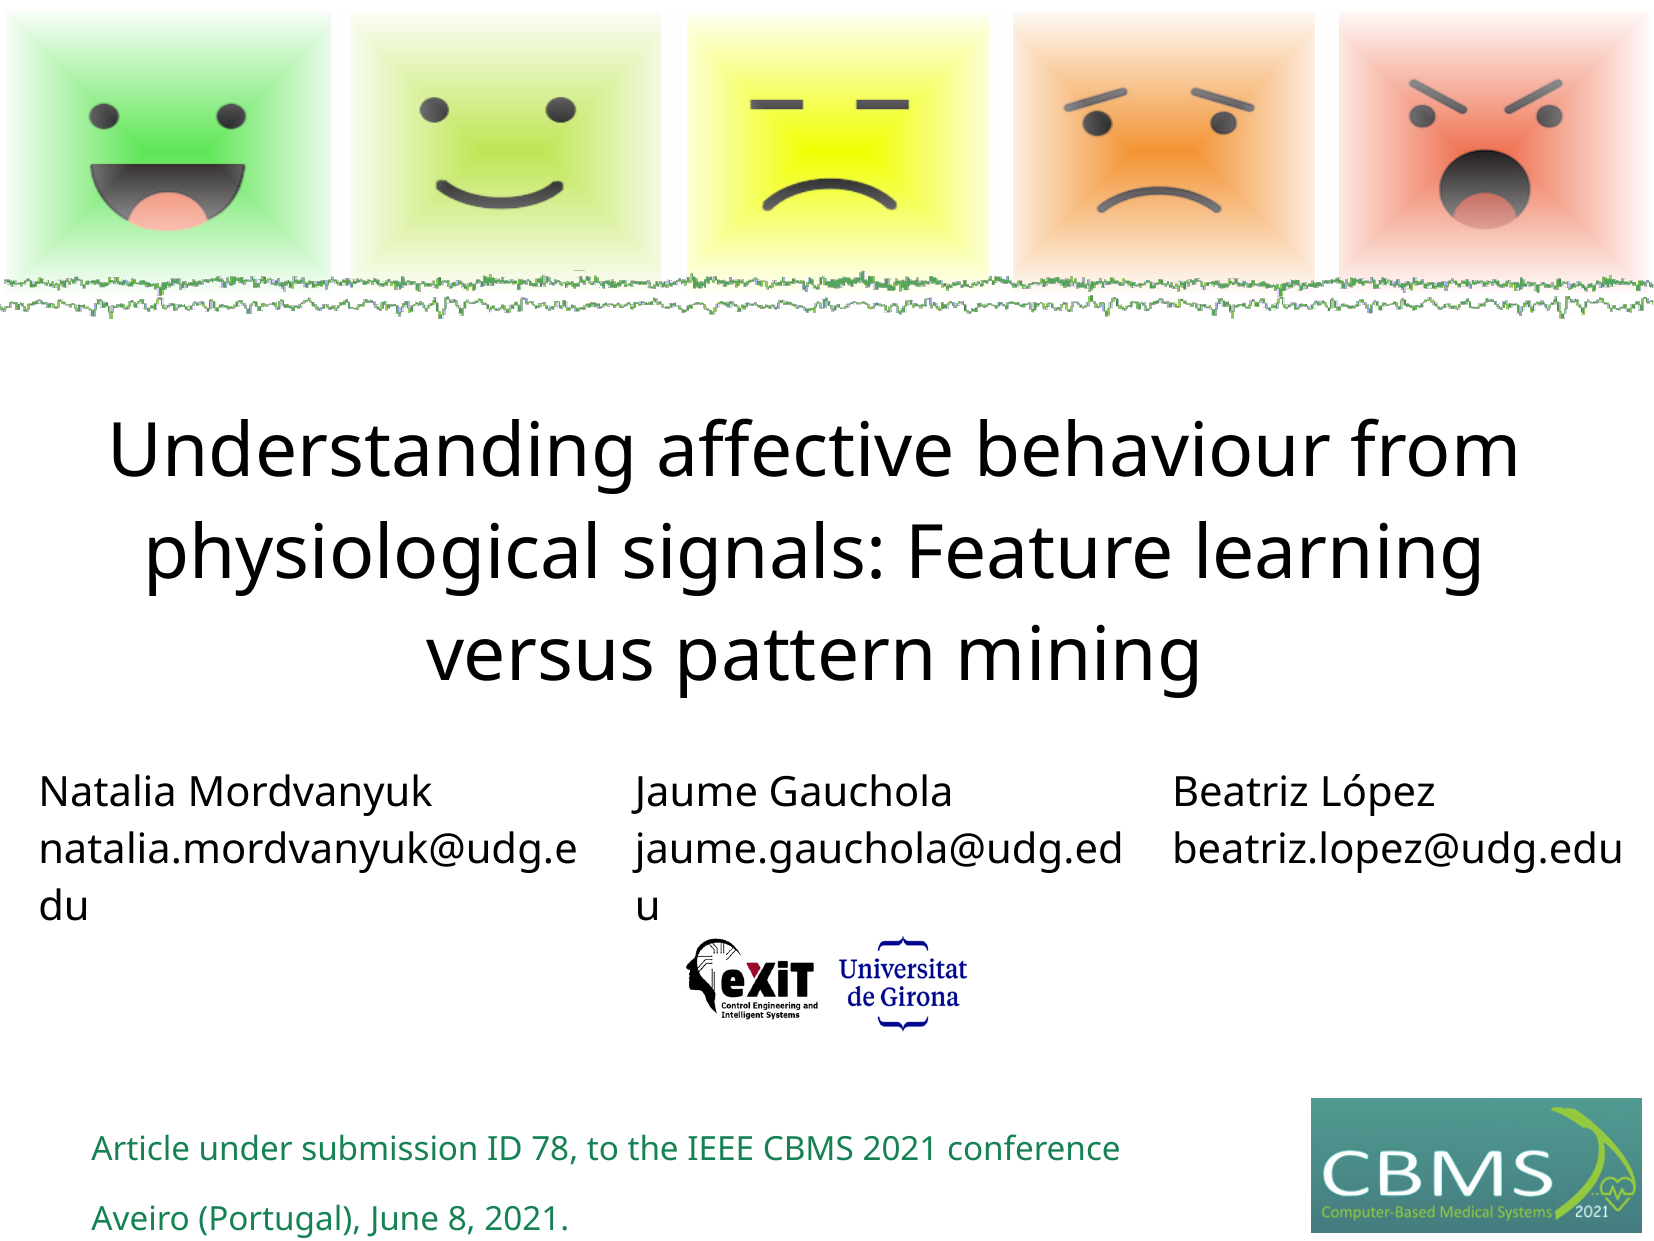

# Understanding affective behaviour from physiological signals: Feature learning versus pattern mining
Natalia Mordvanyuk
natalia.mordvanyuk@udg.edu
Jaume Gauchola
jaume.gauchola@udg.edu
Beatriz López
beatriz.lopez@udg.edu
Article under submission ID 78, to the IEEE CBMS 2021 conference
Aveiro (Portugal), June 8, 2021.